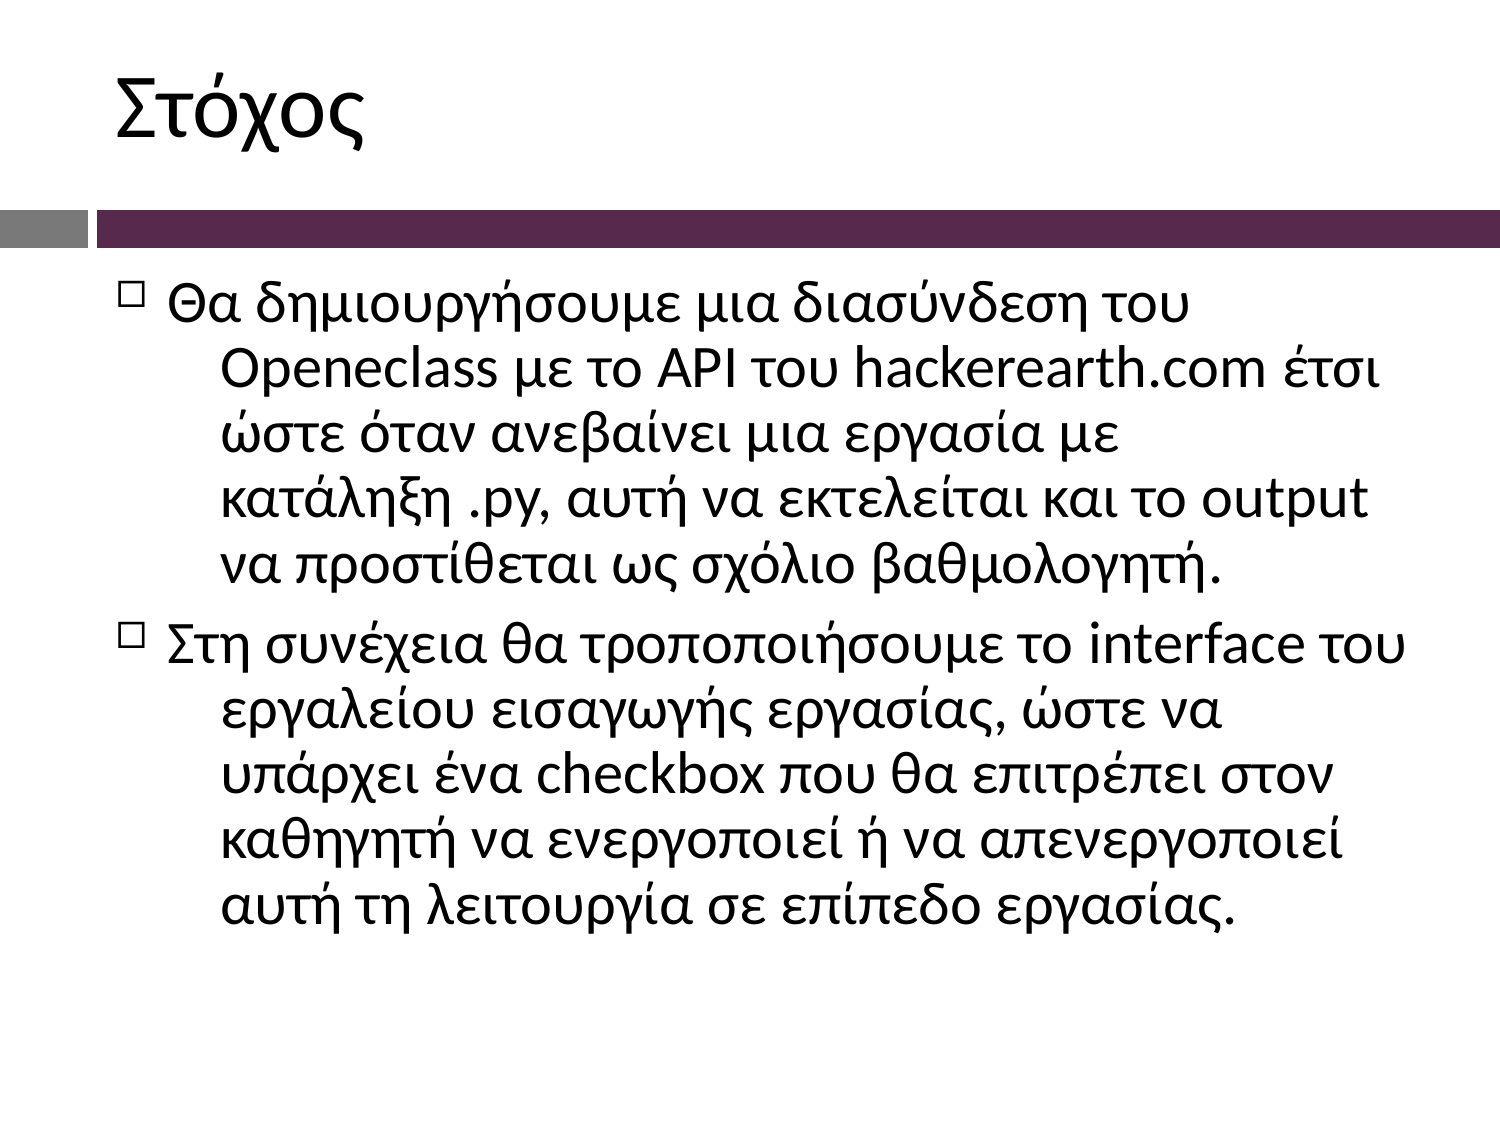

# Στόχος
Θα δημιουργήσουμε μια διασύνδεση του Openeclass με το API του hackerearth.com έτσι ώστε όταν ανεβαίνει μια εργασία με κατάληξη .py, αυτή να εκτελείται και το output να προστίθεται ως σχόλιο βαθμολογητή.
Στη συνέχεια θα τροποποιήσουμε το interface του εργαλείου εισαγωγής εργασίας, ώστε να υπάρχει ένα checkbox που θα επιτρέπει στον καθηγητή να ενεργοποιεί ή να απενεργοποιεί αυτή τη λειτουργία σε επίπεδο εργασίας.